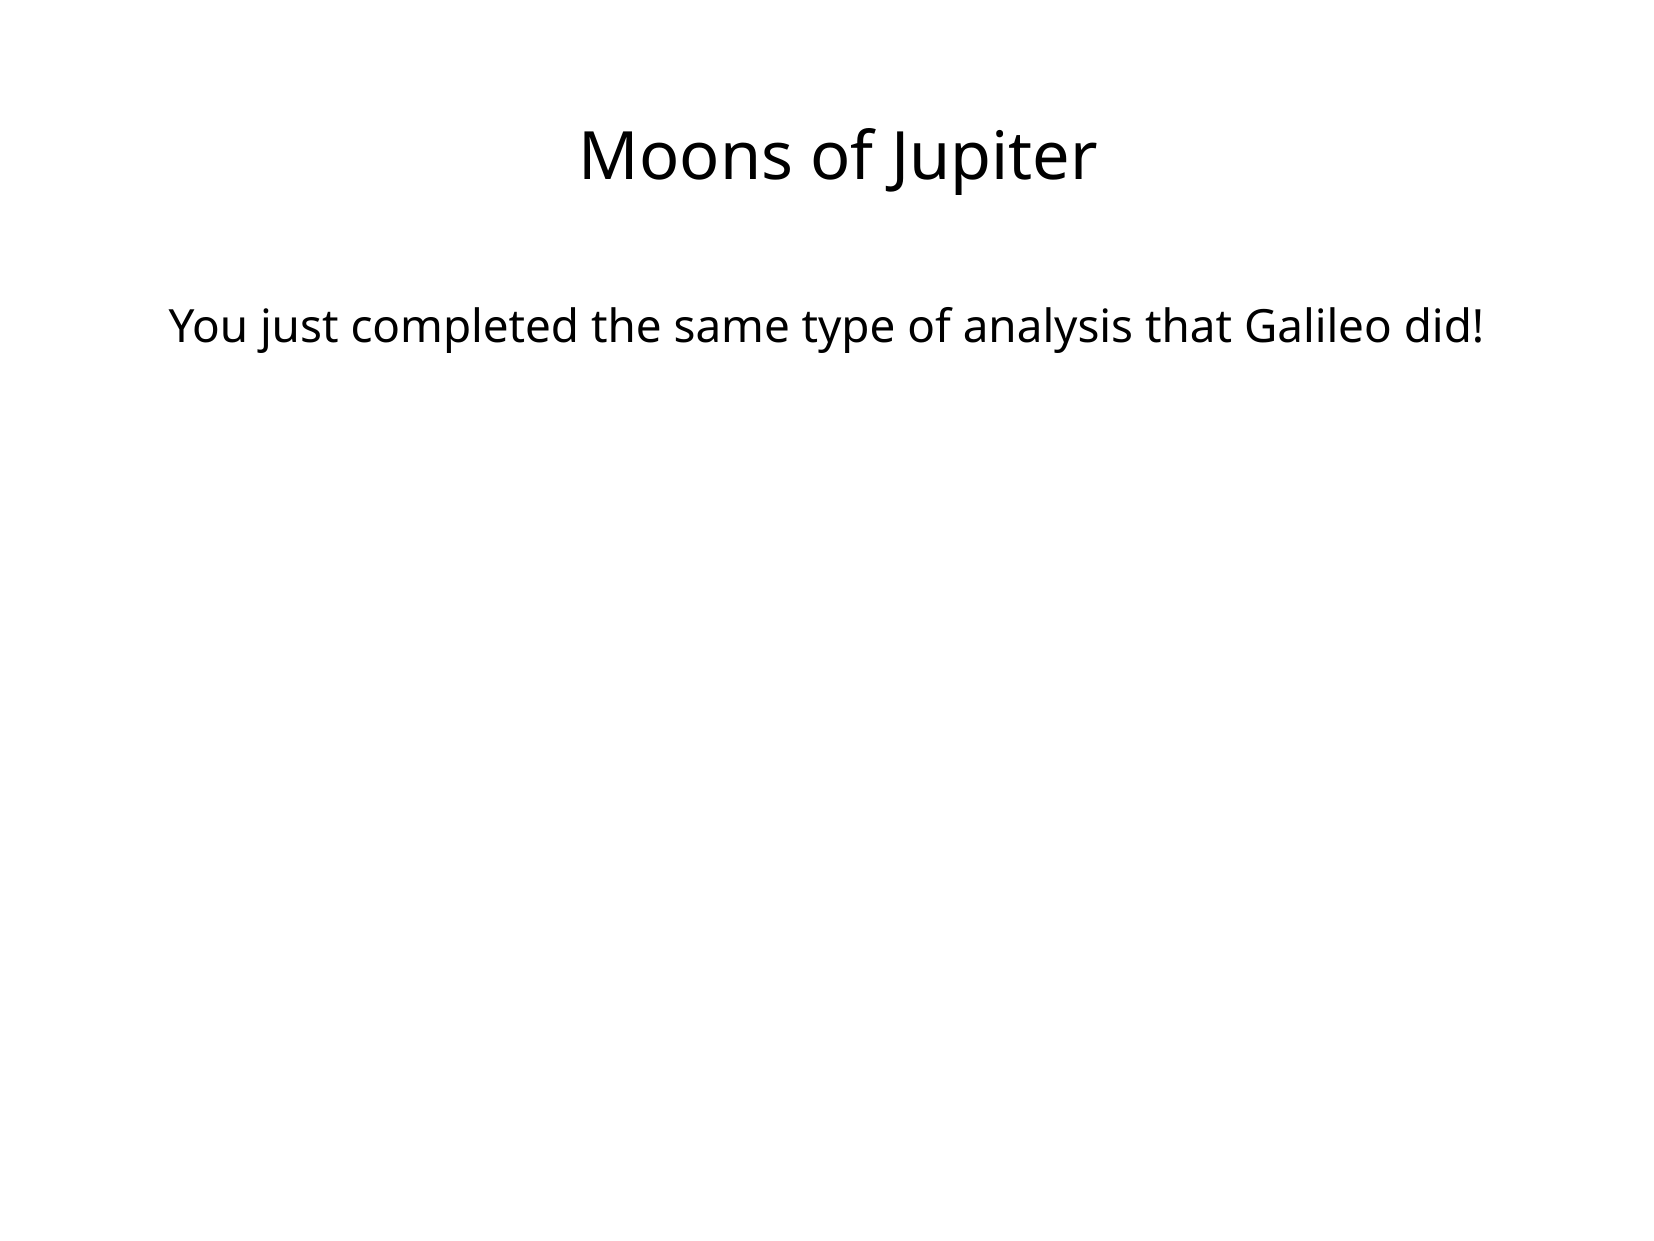

Moons of Jupiter
# You just completed the same type of analysis that Galileo did!